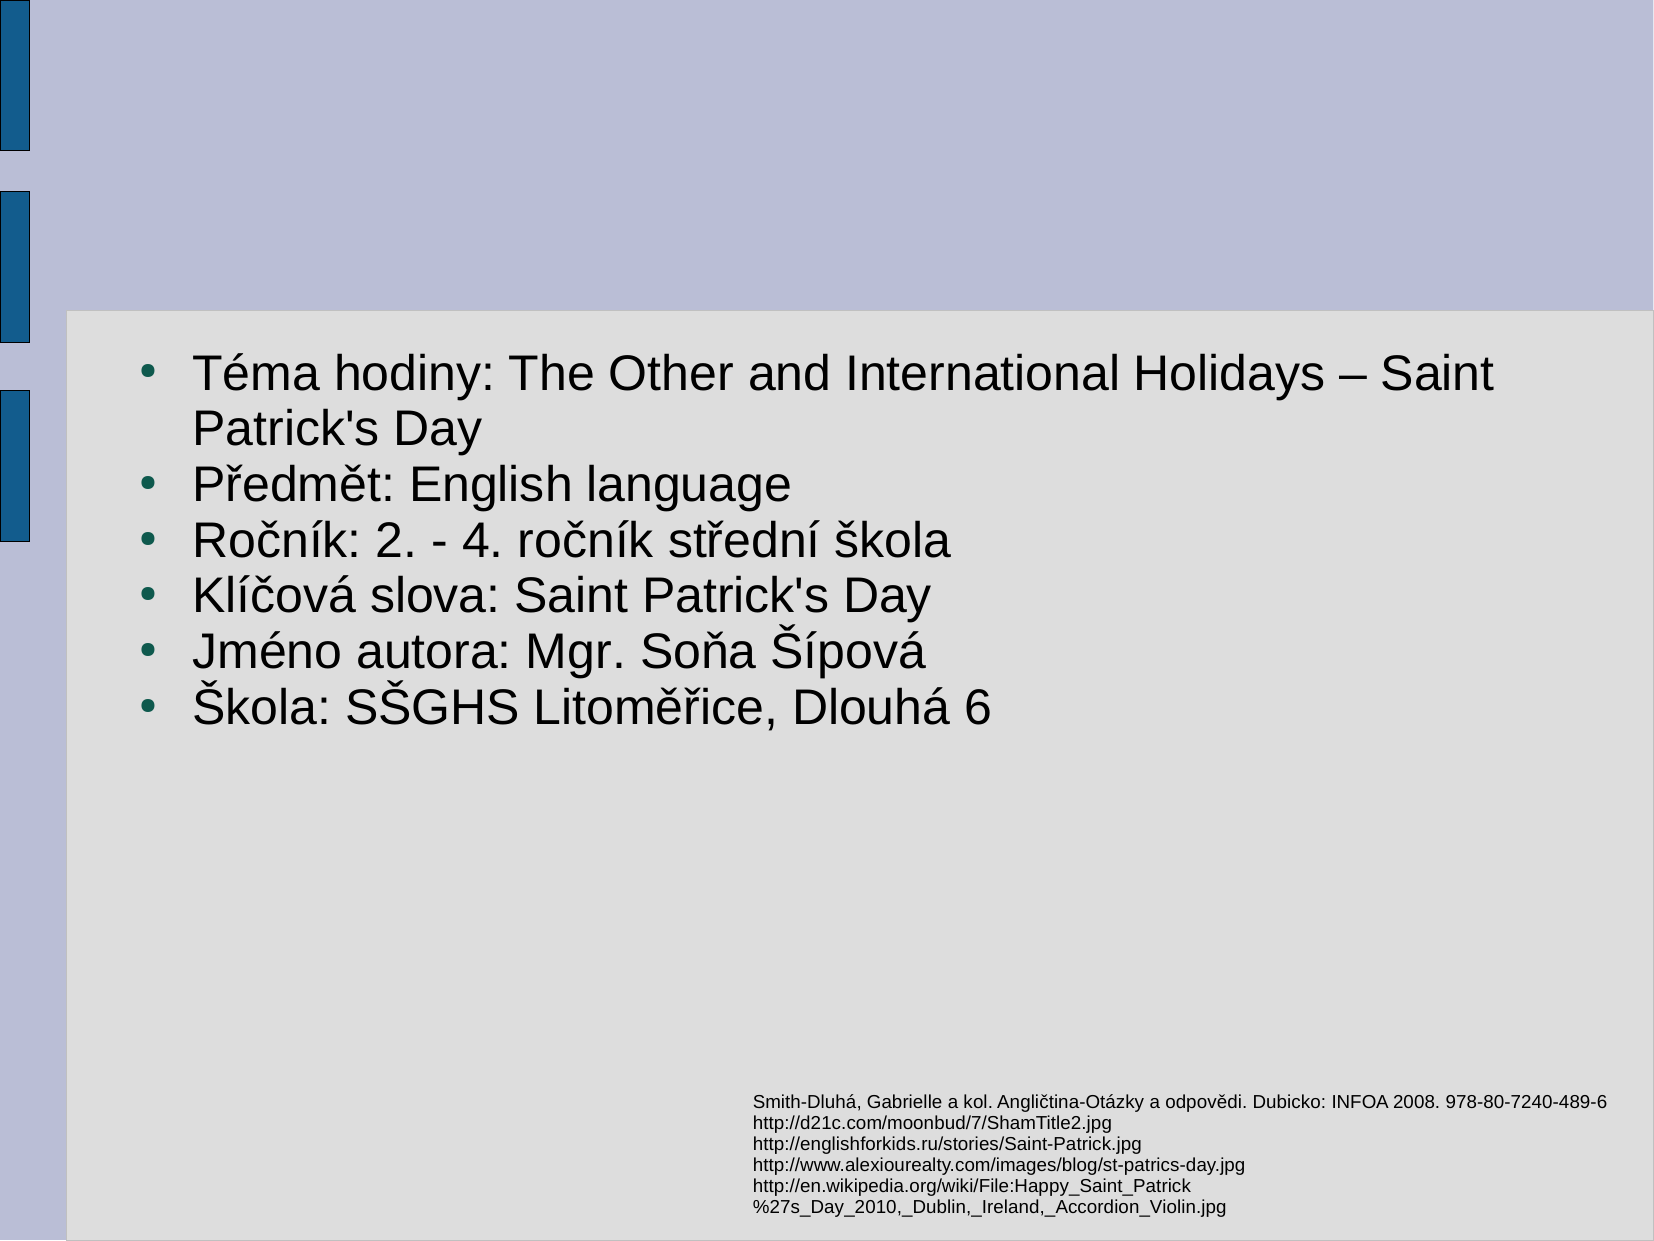

# Téma hodiny: The Other and International Holidays – Saint Patrick's Day
Předmět: English language
Ročník: 2. - 4. ročník střední škola
Klíčová slova: Saint Patrick's Day
Jméno autora: Mgr. Soňa Šípová
Škola: SŠGHS Litoměřice, Dlouhá 6
Smith-Dluhá, Gabrielle a kol. Angličtina-Otázky a odpovědi. Dubicko: INFOA 2008. 978-80-7240-489-6
http://d21c.com/moonbud/7/ShamTitle2.jpg
http://englishforkids.ru/stories/Saint-Patrick.jpg
http://www.alexiourealty.com/images/blog/st-patrics-day.jpg
http://en.wikipedia.org/wiki/File:Happy_Saint_Patrick%27s_Day_2010,_Dublin,_Ireland,_Accordion_Violin.jpg